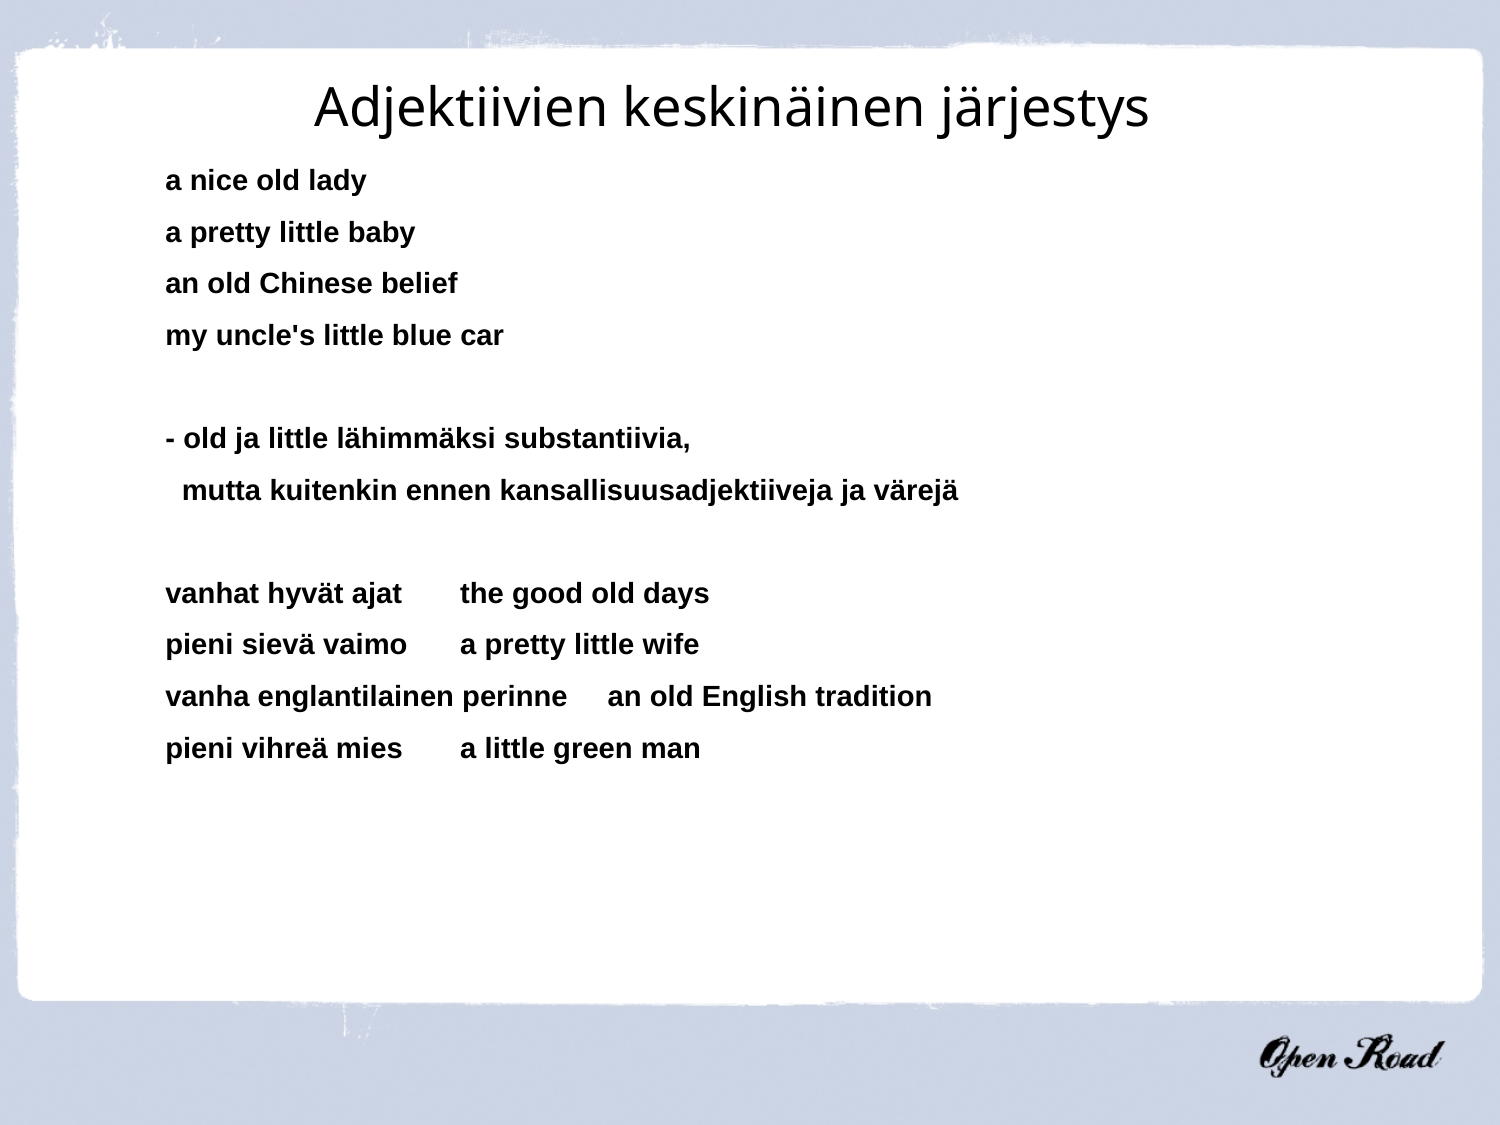

Adjektiivien keskinäinen järjestys
a nice old lady
a pretty little baby
an old Chinese belief
my uncle's little blue car
- old ja little lähimmäksi substantiivia,
 mutta kuitenkin ennen kansallisuusadjektiiveja ja värejä
vanhat hyvät ajat	the good old days
pieni sievä vaimo	a pretty little wife
vanha englantilainen perinne	an old English tradition
pieni vihreä mies	a little green man